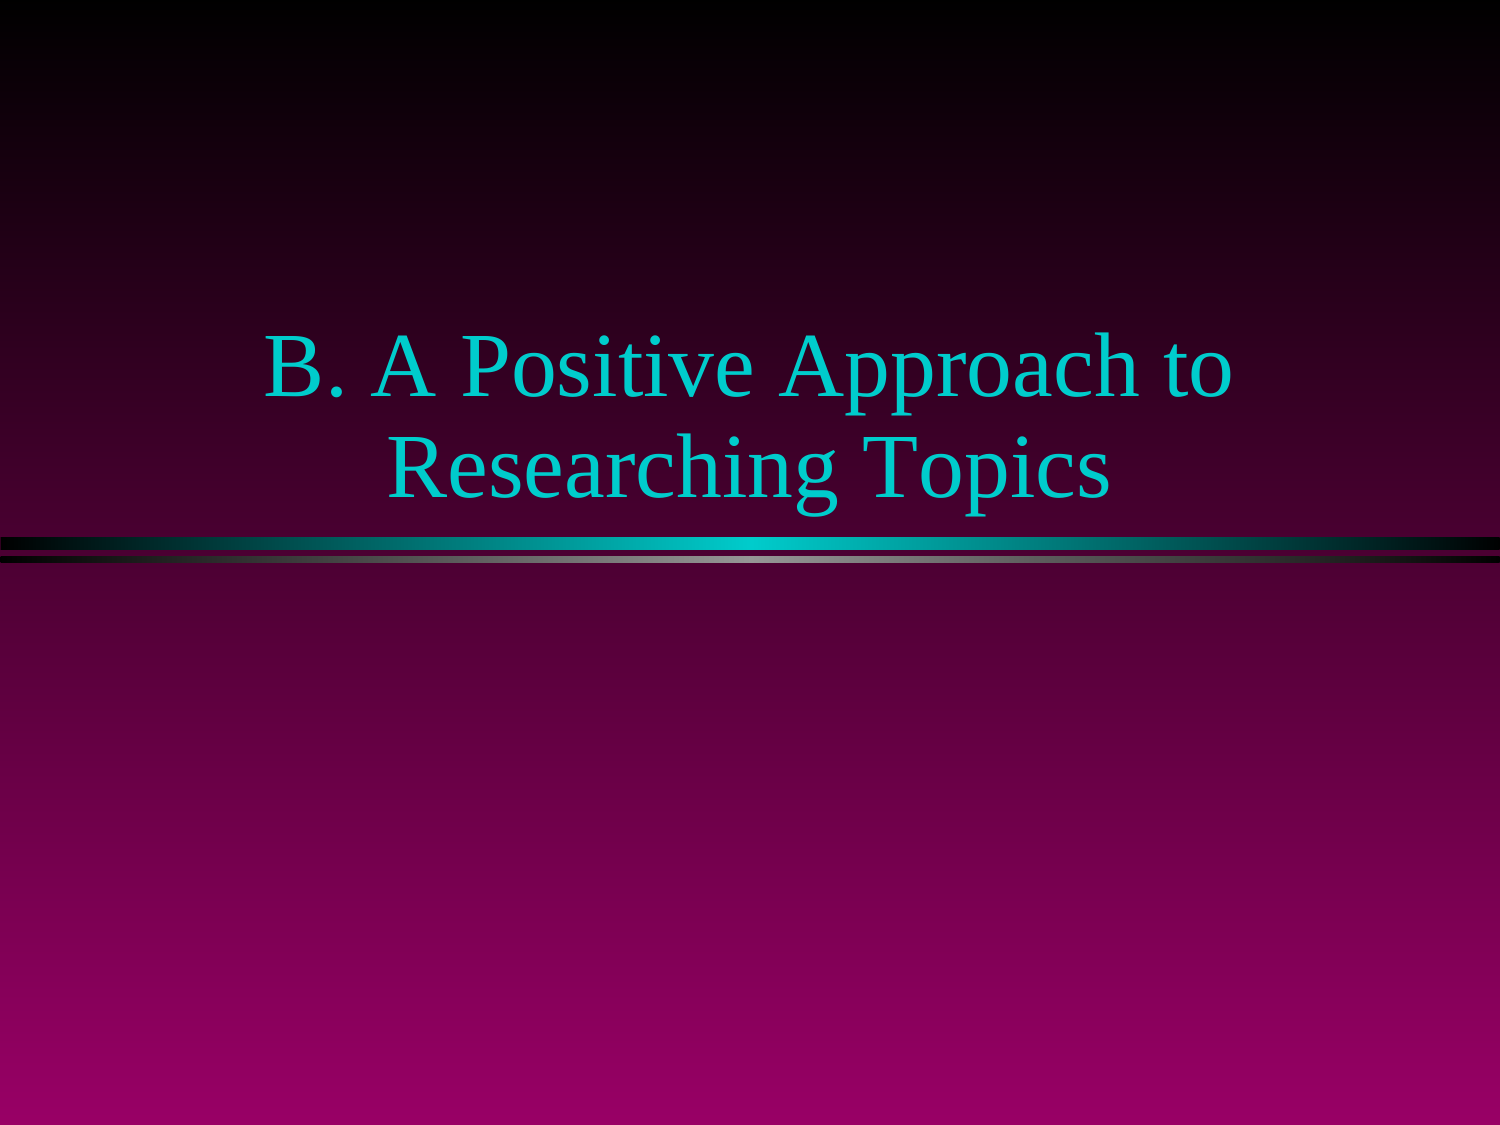

# B. A Positive Approach to Researching Topics